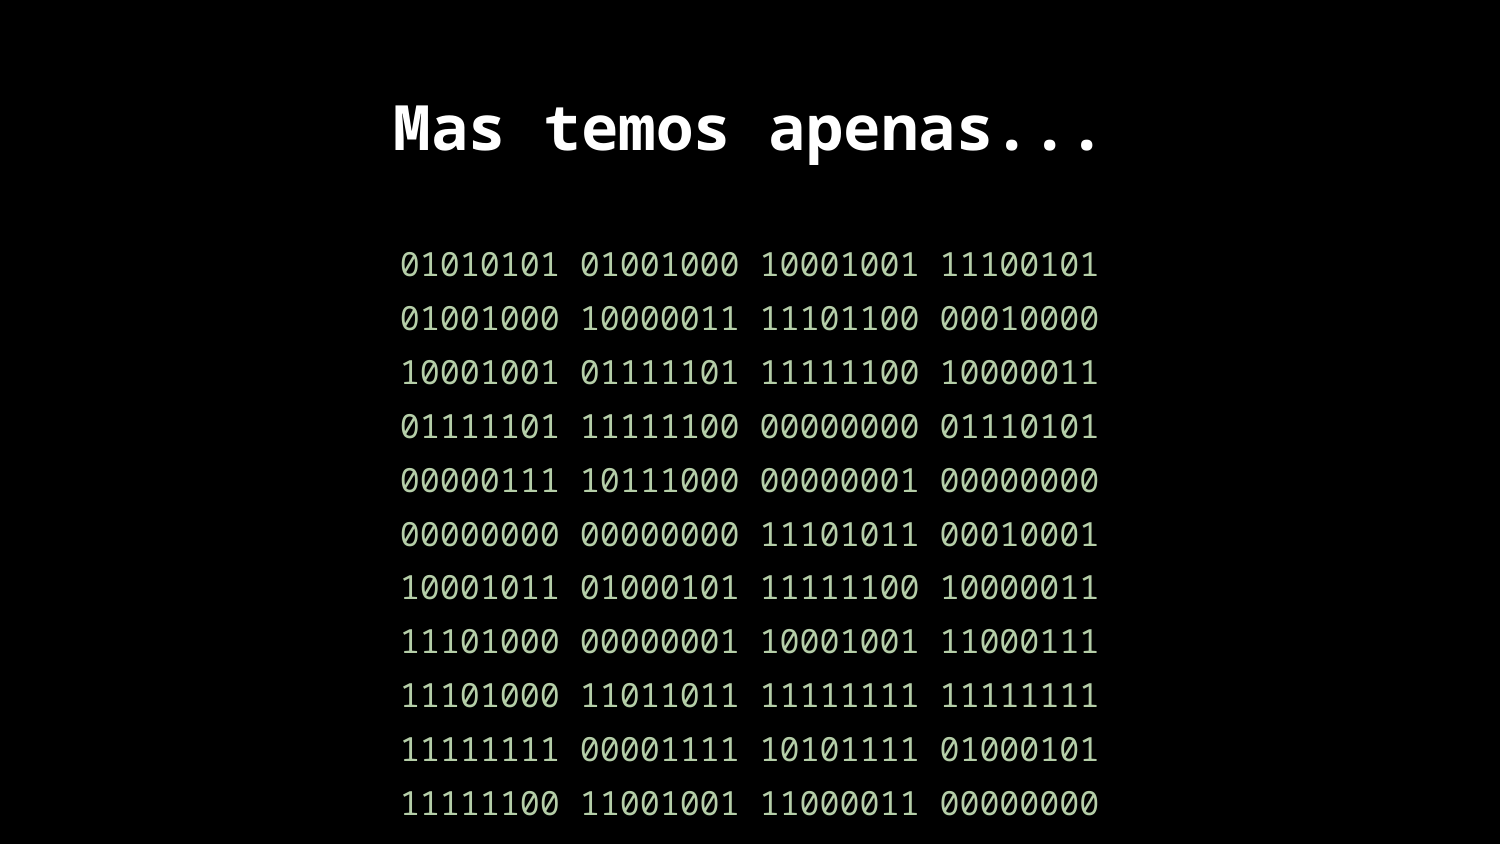

# Mas temos apenas...
01010101 01001000 10001001 11100101 01001000 10000011 11101100 00010000 10001001 01111101 11111100 10000011 01111101 11111100 00000000 01110101 00000111 10111000 00000001 00000000 00000000 00000000 11101011 00010001 10001011 01000101 11111100 10000011 11101000 00000001 10001001 11000111 11101000 11011011 11111111 11111111 11111111 00001111 10101111 01000101 11111100 11001001 11000011 00000000 00000000